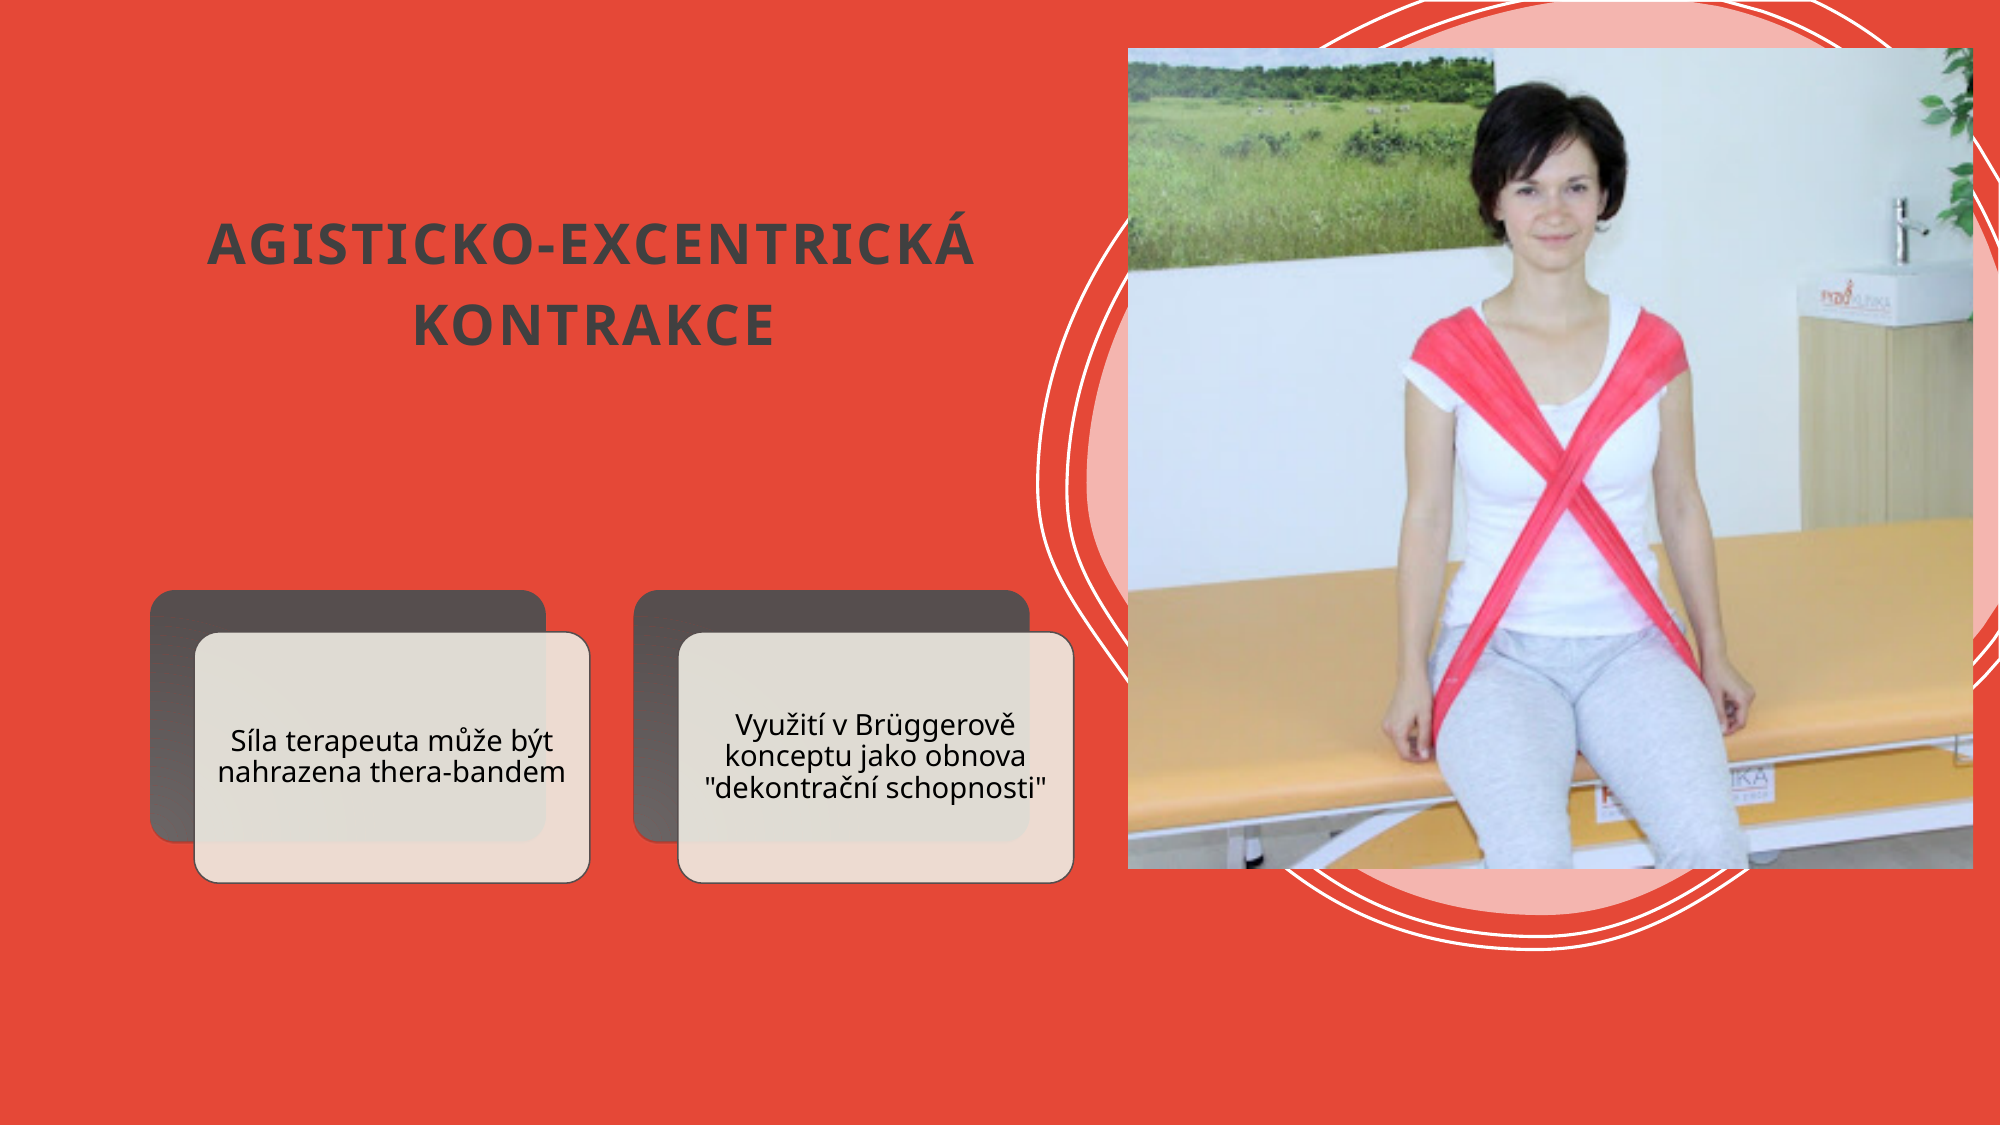

# AGISTICKO-EXCENTRICKÁ KONTRAKCE
Síla terapeuta může být nahrazena thera-bandem
Využití v Brüggerově konceptu jako obnova "dekontrační schopnosti"